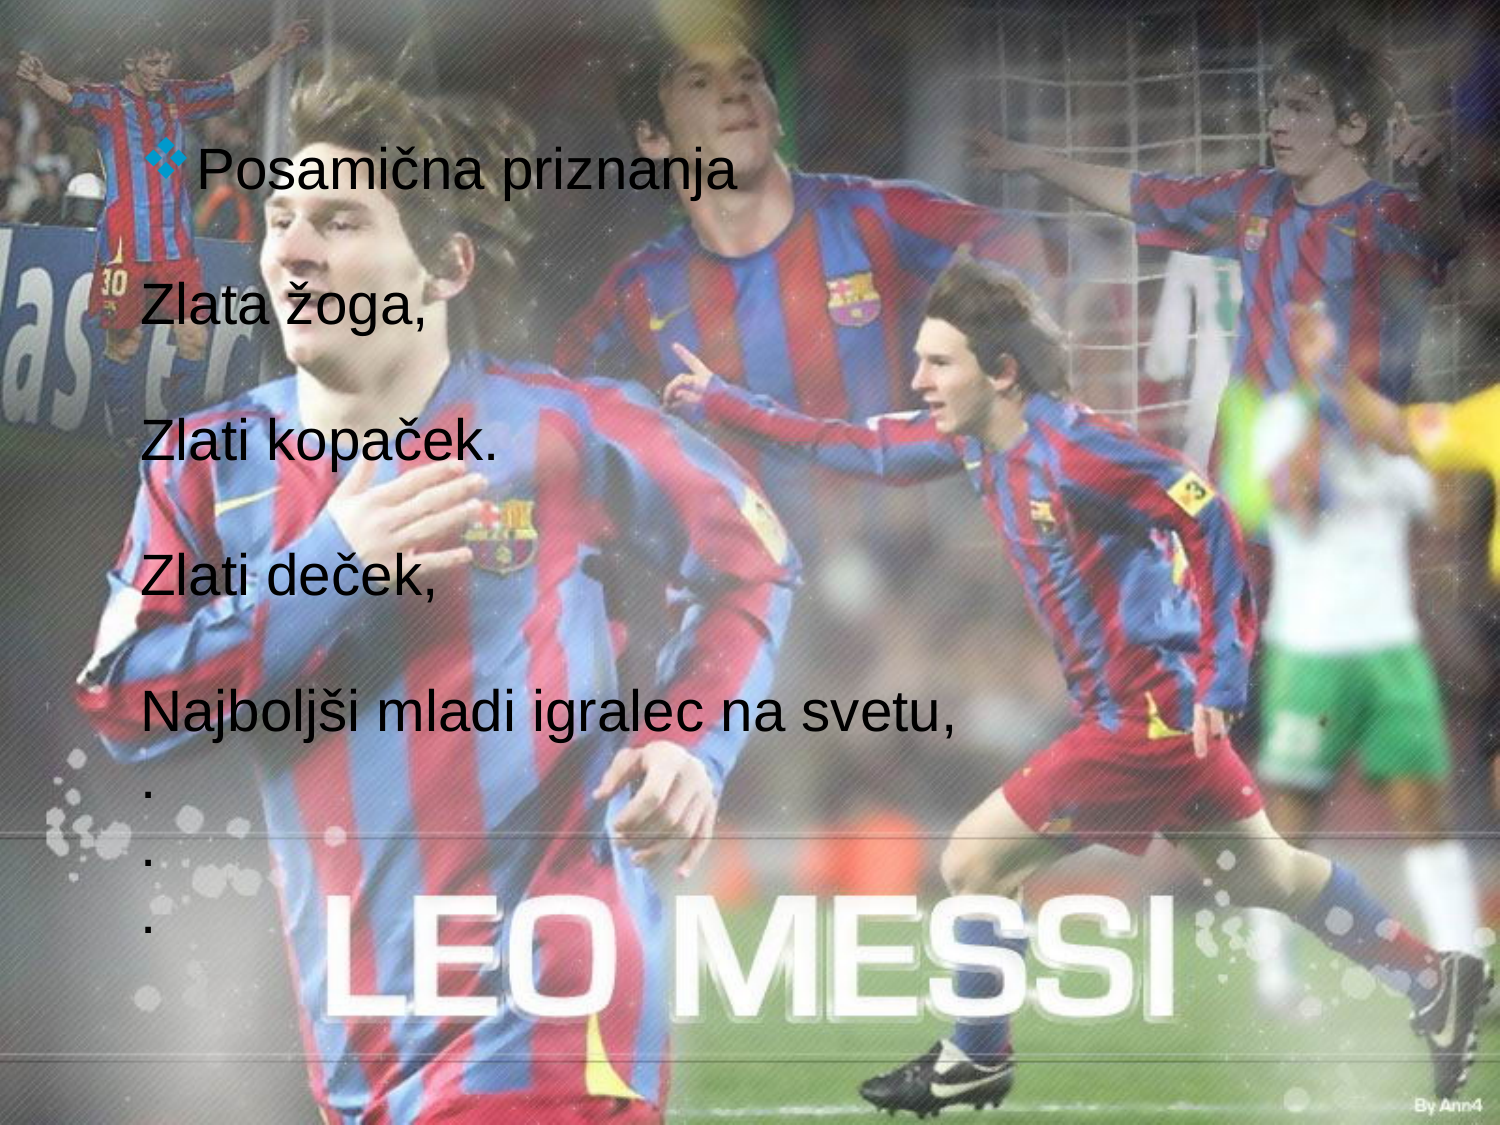

# Posamična priznanja
Zlata žoga,
Zlati kopaček.
Zlati deček,
Najboljši mladi igralec na svetu,
.
.
.